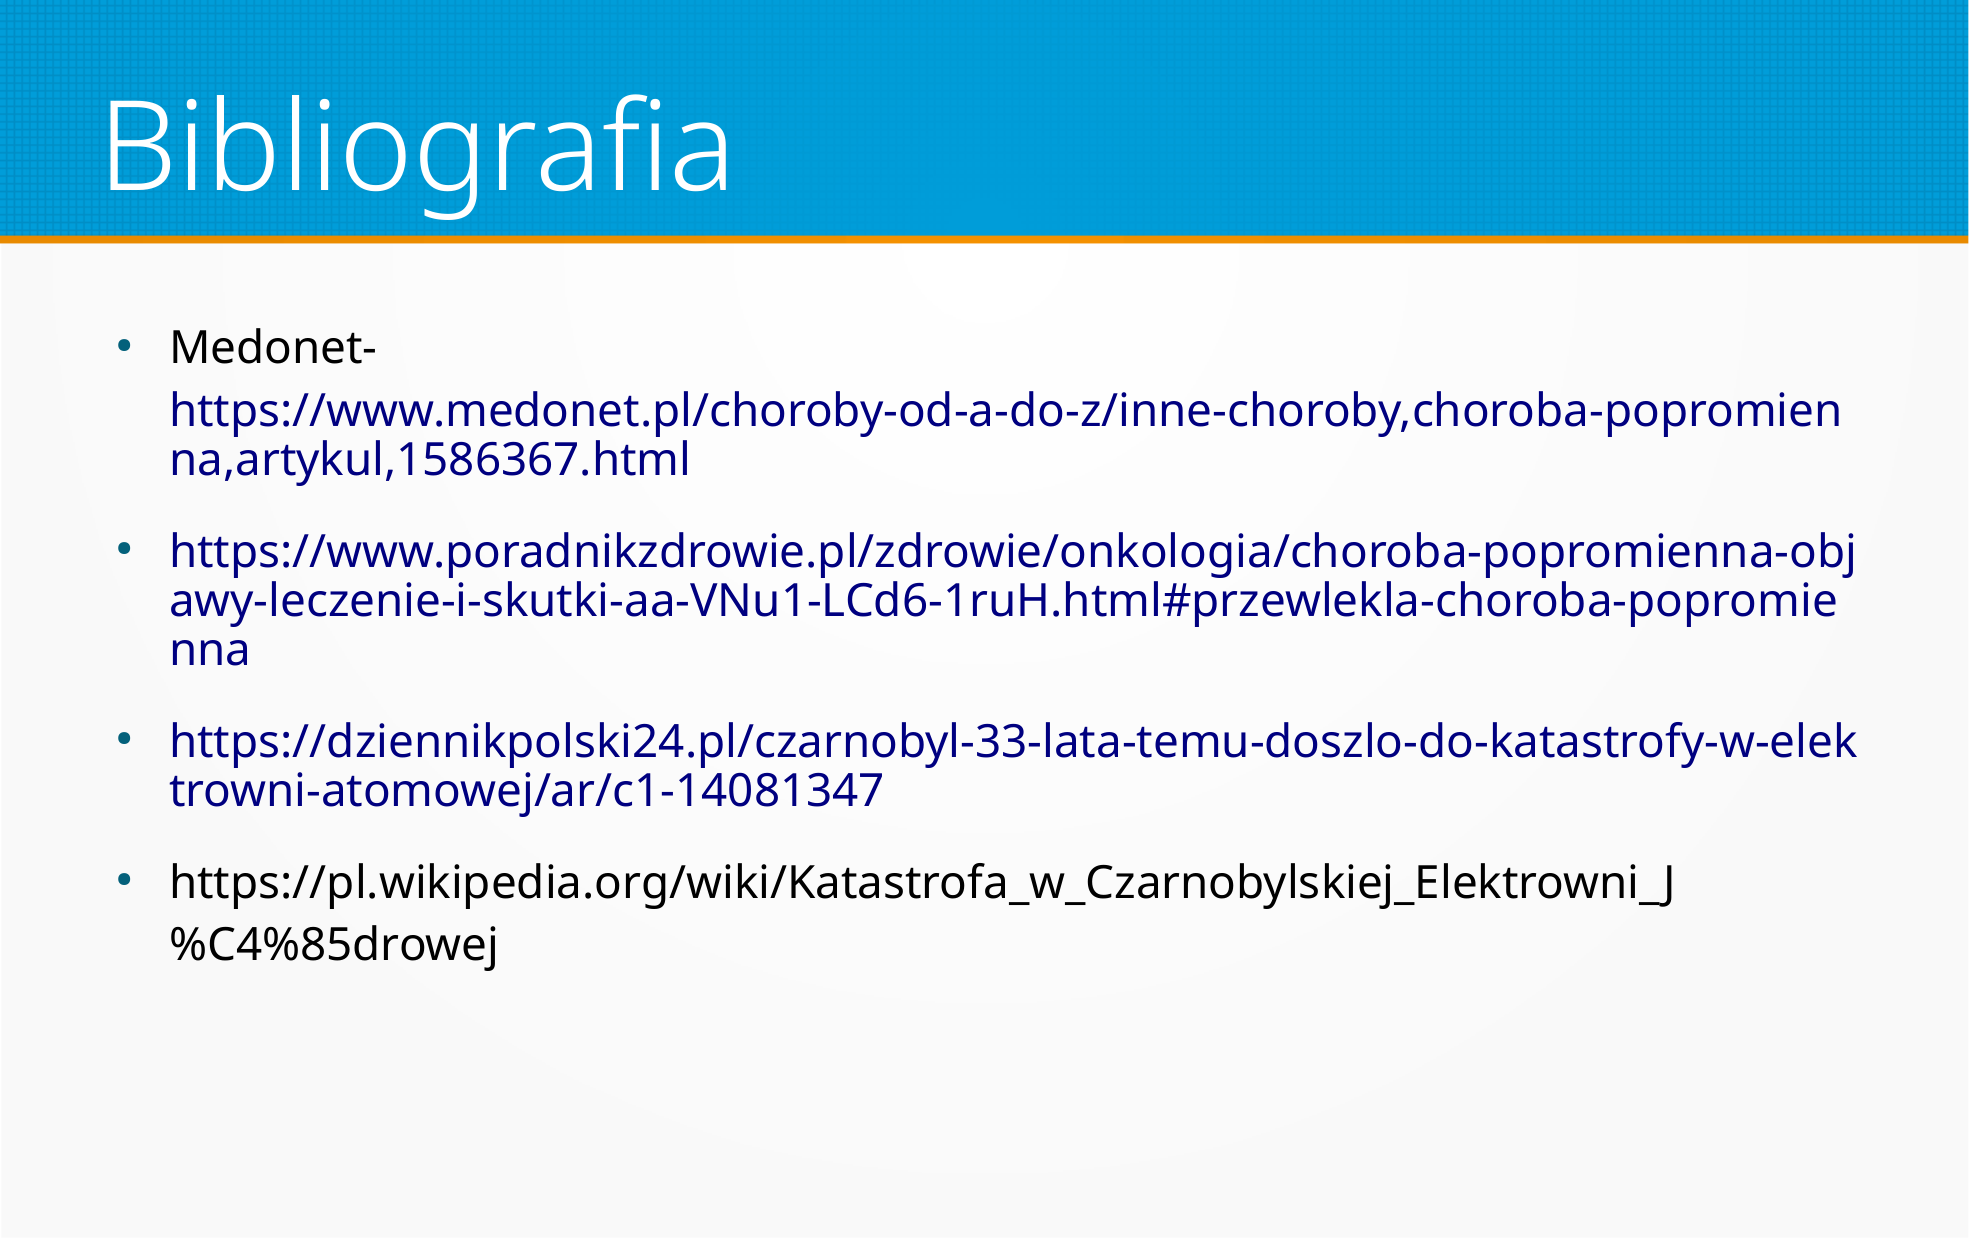

# Bibliografia
Medonet- https://www.medonet.pl/choroby-od-a-do-z/inne-choroby,choroba-popromienna,artykul,1586367.html
https://www.poradnikzdrowie.pl/zdrowie/onkologia/choroba-popromienna-objawy-leczenie-i-skutki-aa-VNu1-LCd6-1ruH.html#przewlekla-choroba-popromienna
https://dziennikpolski24.pl/czarnobyl-33-lata-temu-doszlo-do-katastrofy-w-elektrowni-atomowej/ar/c1-14081347
https://pl.wikipedia.org/wiki/Katastrofa_w_Czarnobylskiej_Elektrowni_J%C4%85drowej